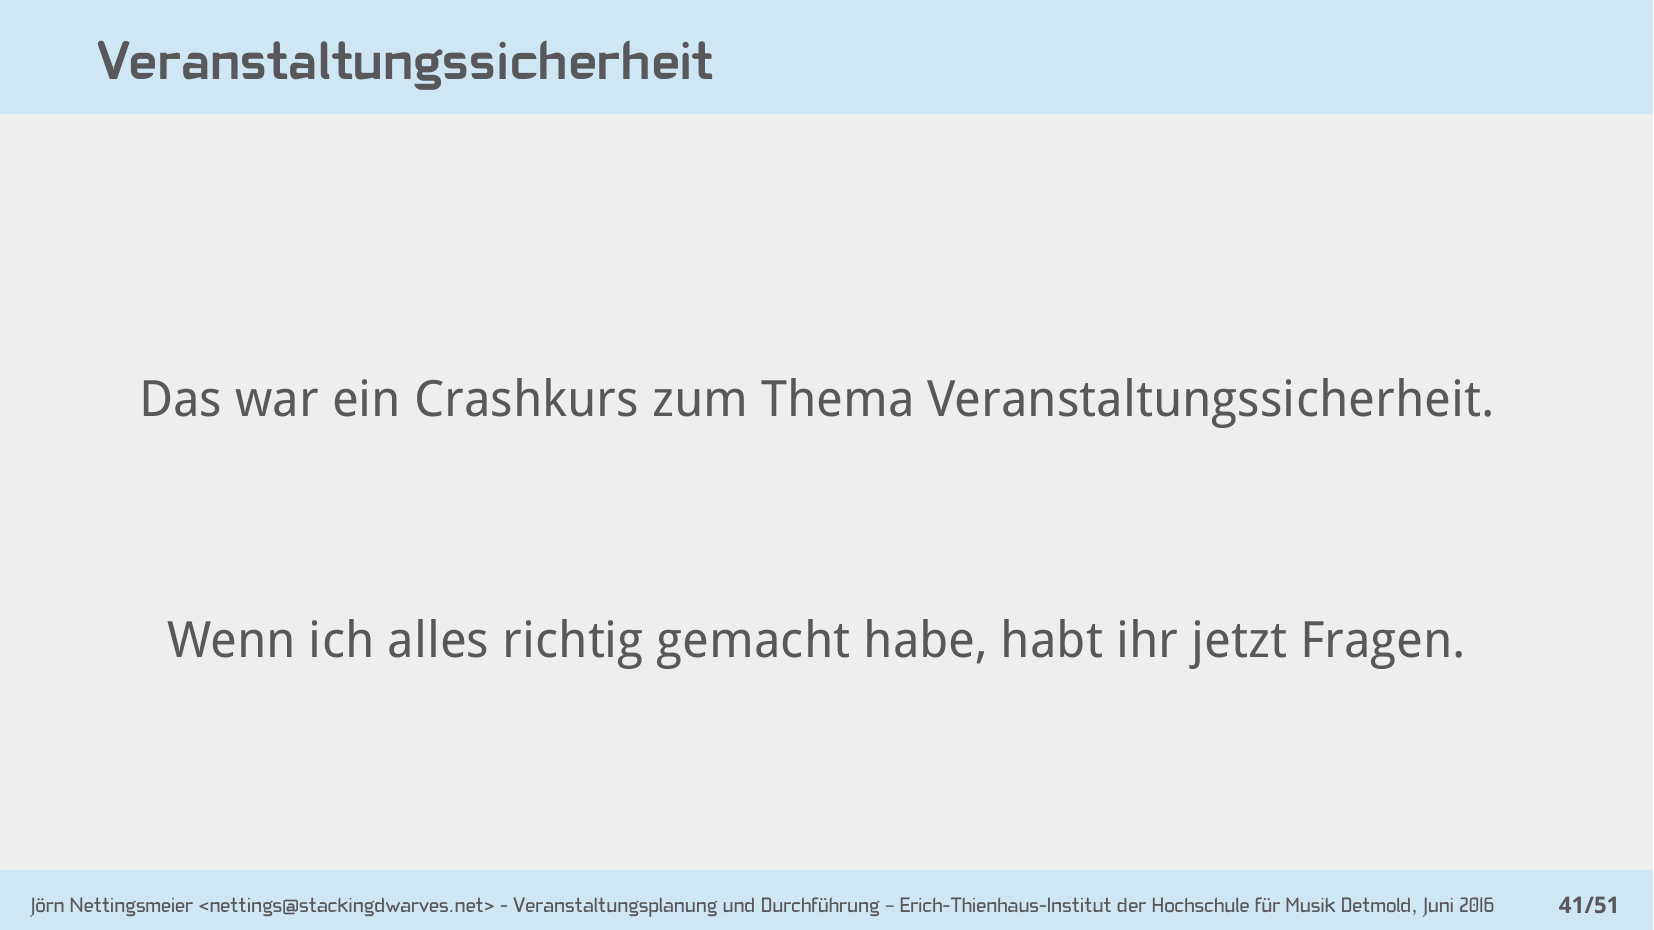

# Veranstaltungssicherheit
Das war ein Crashkurs zum Thema Veranstaltungssicherheit.
Wenn ich alles richtig gemacht habe, habt ihr jetzt Fragen.